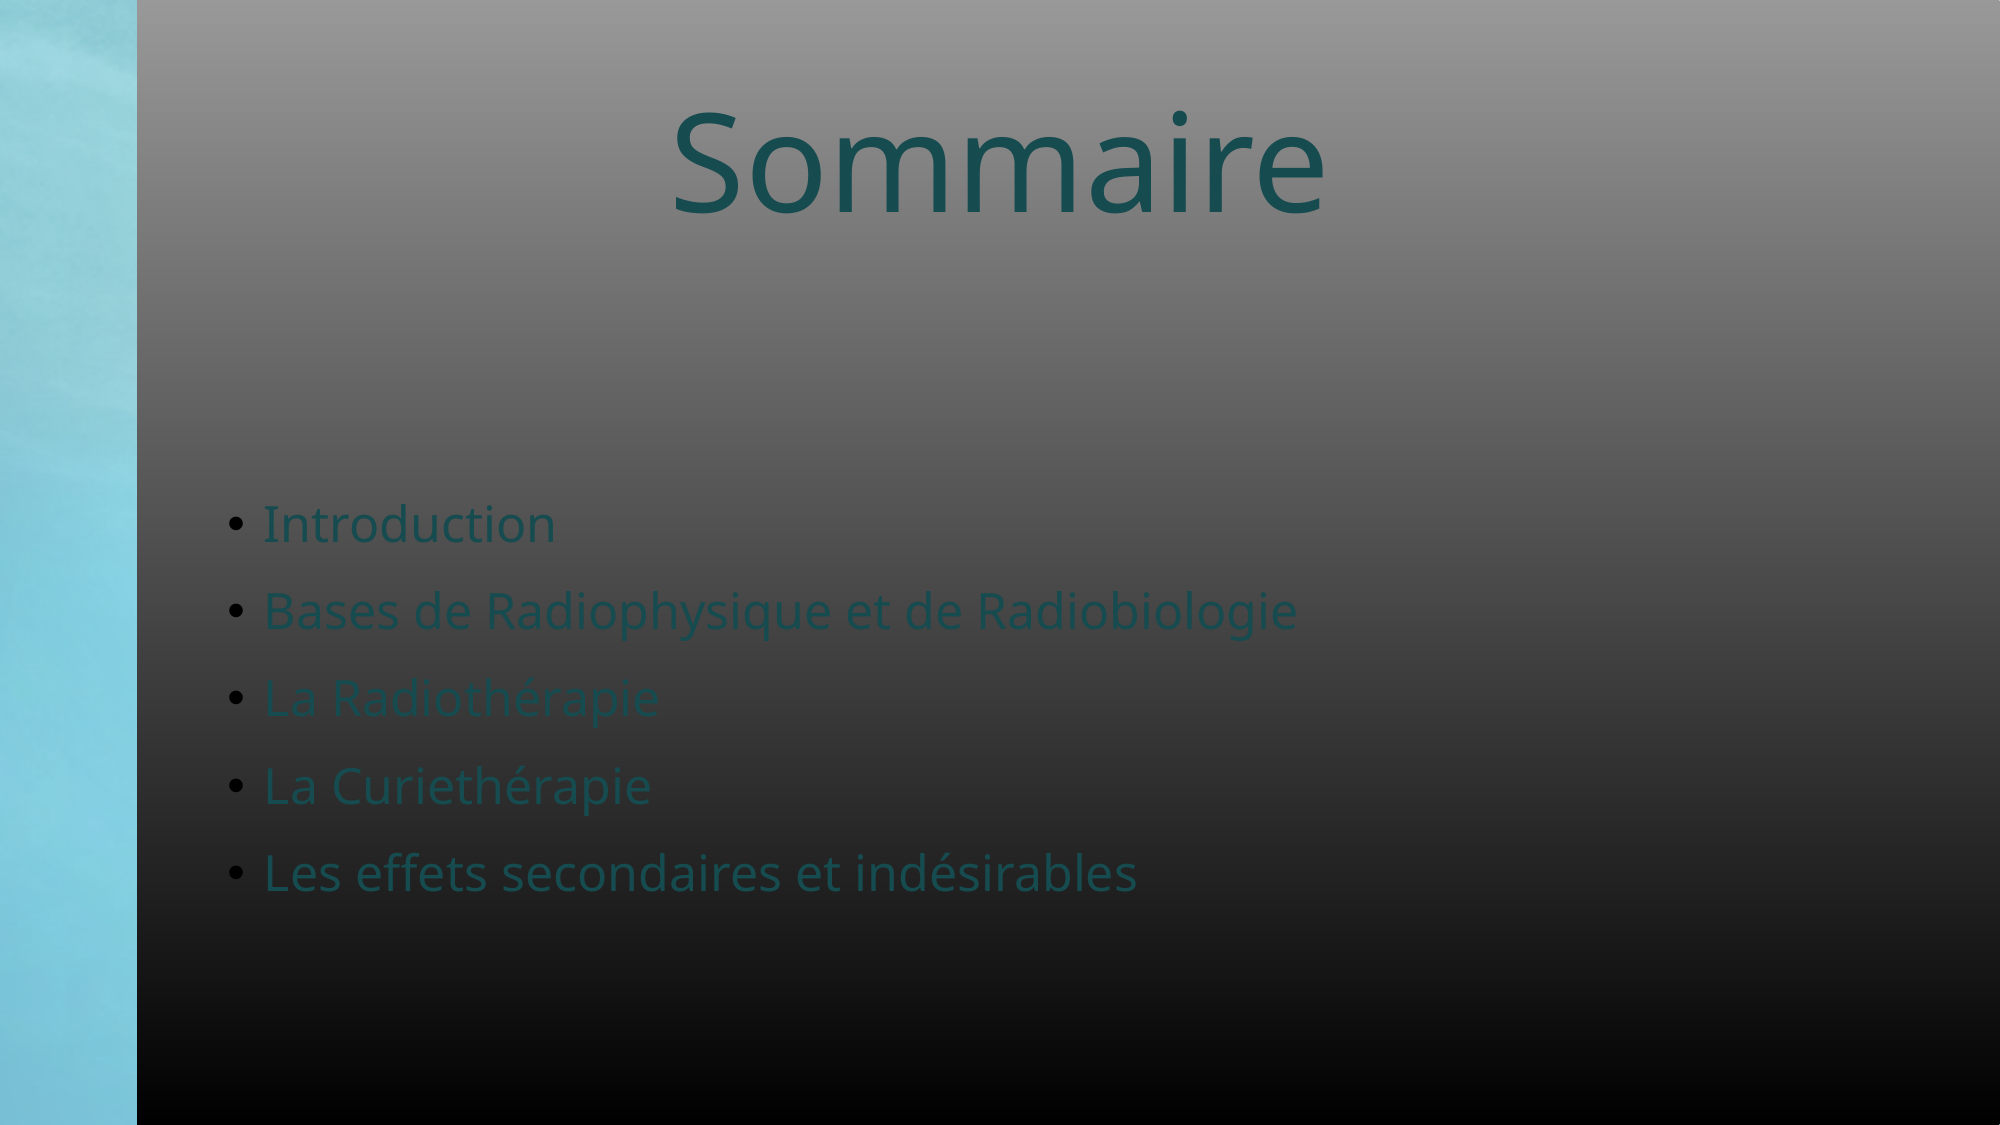

# Sommaire
Introduction
Bases de Radiophysique et de Radiobiologie
La Radiothérapie
La Curiethérapie
Les effets secondaires et indésirables